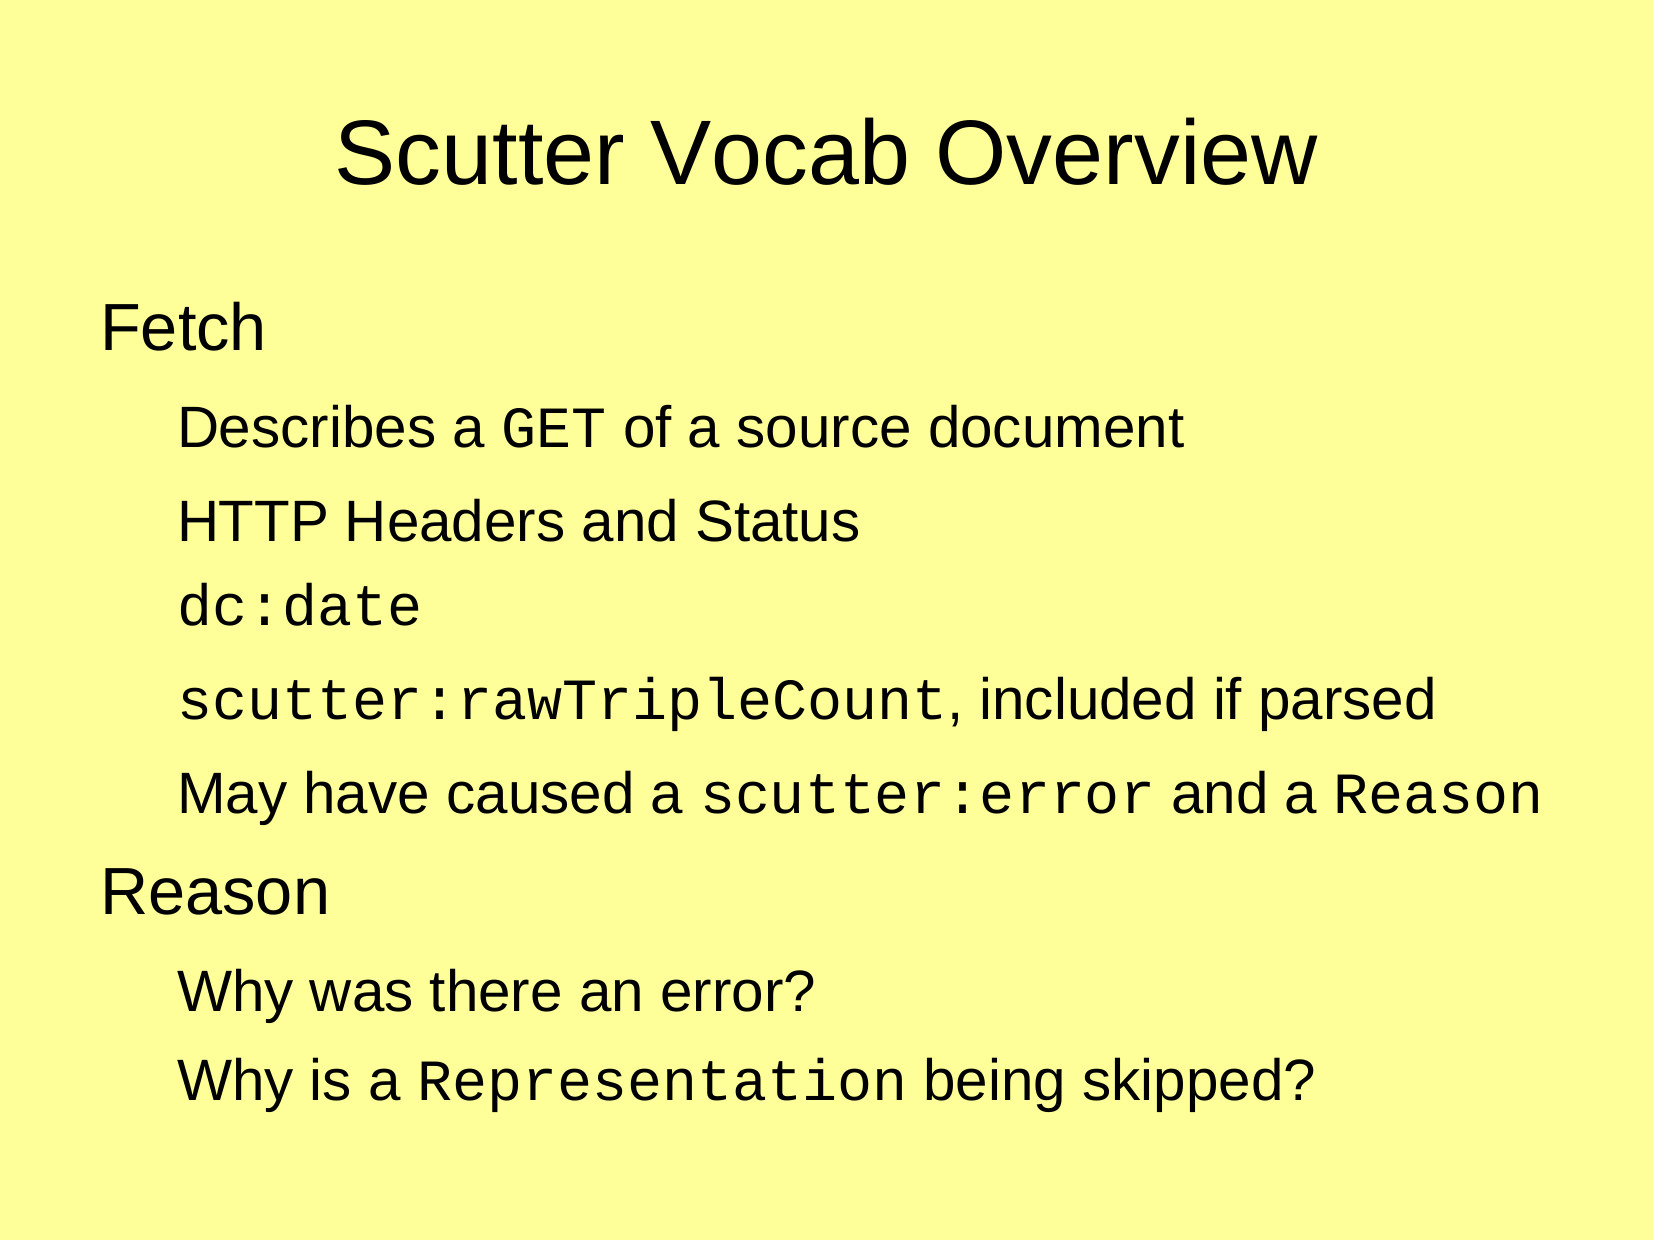

# Scutter Vocab Overview
Fetch
Describes a GET of a source document
HTTP Headers and Status
dc:date
scutter:rawTripleCount, included if parsed
May have caused a scutter:error and a Reason
Reason
Why was there an error?
Why is a Representation being skipped?